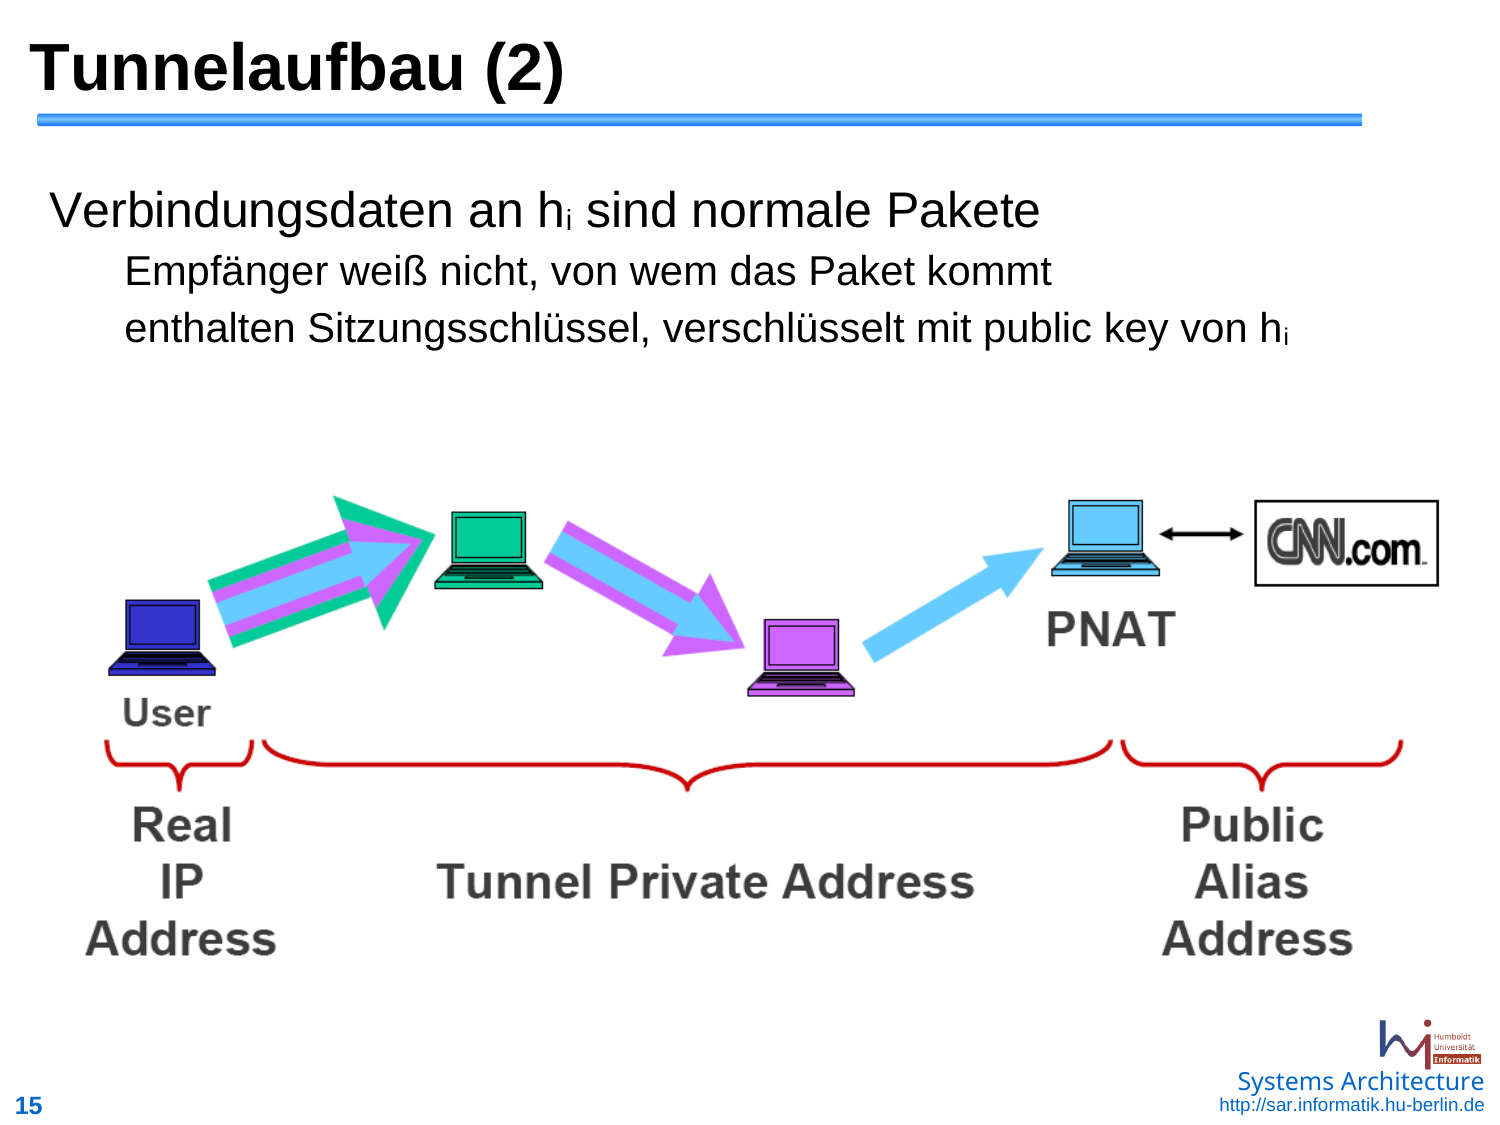

# Tunnelaufbau (2)
Verbindungsdaten an hi sind normale Pakete
Empfänger weiß nicht, von wem das Paket kommt
enthalten Sitzungsschlüssel, verschlüsselt mit public key von hi